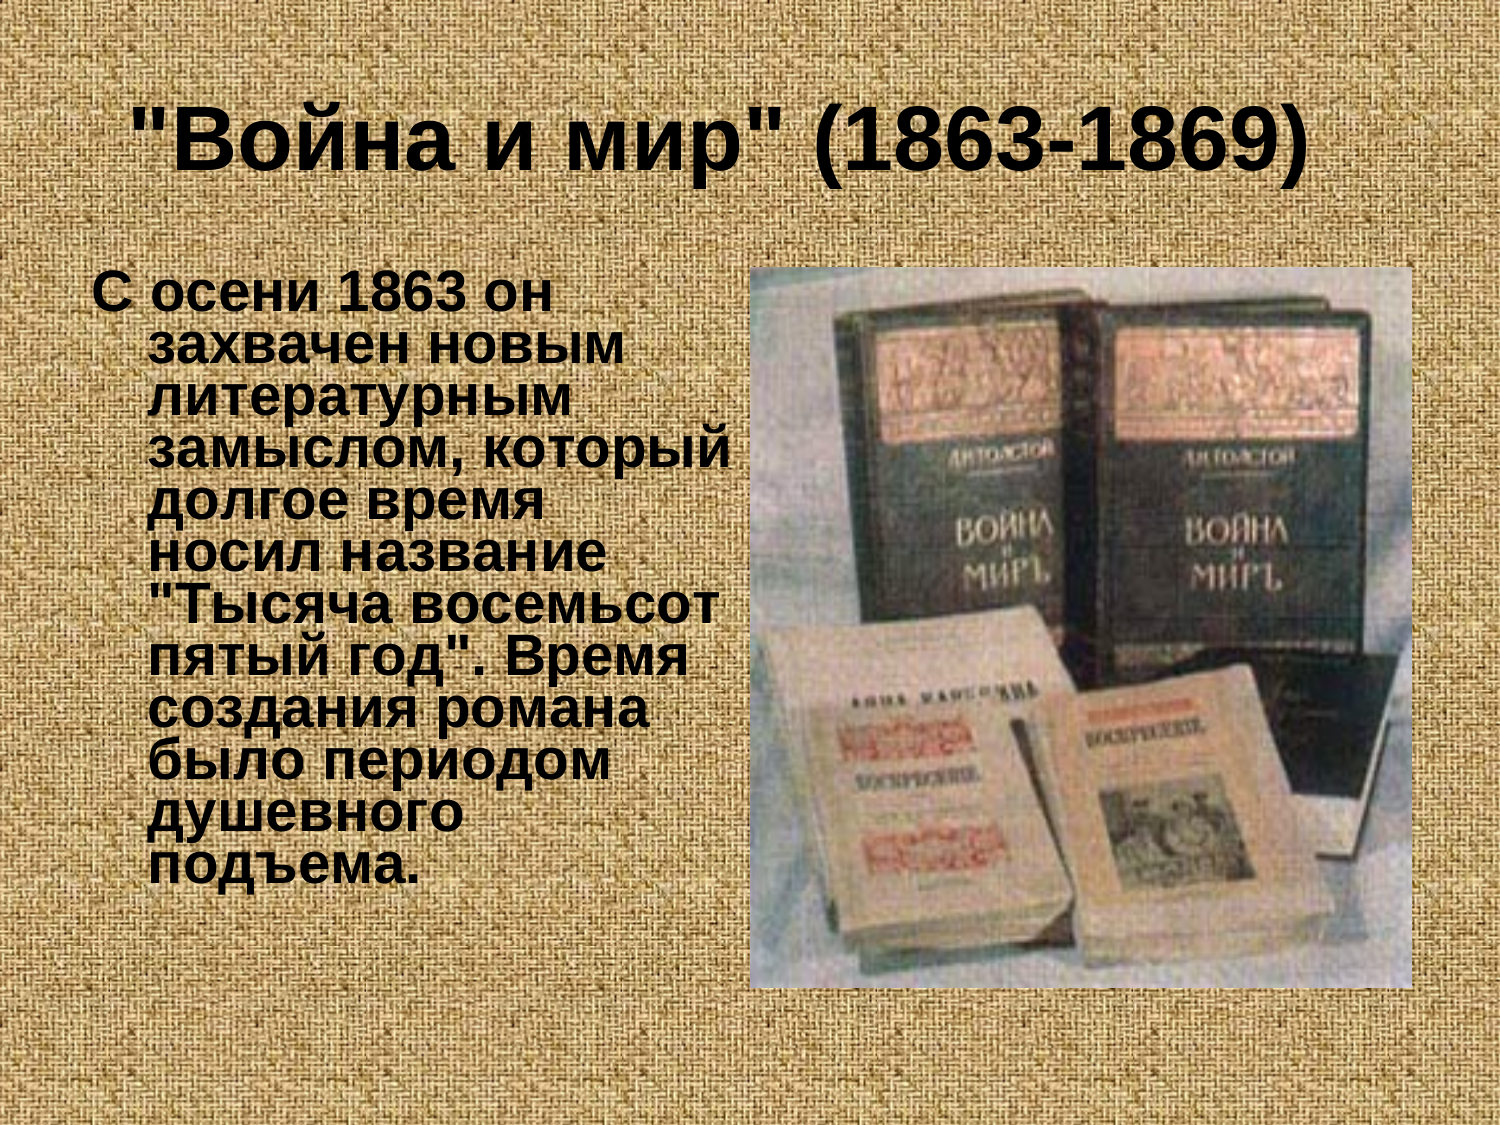

# "Война и мир" (1863-1869)
С осени 1863 он захвачен новым литературным замыслом, который долгое время носил название "Тысяча восемьсот пятый год". Время создания романа было периодом душевного подъема.